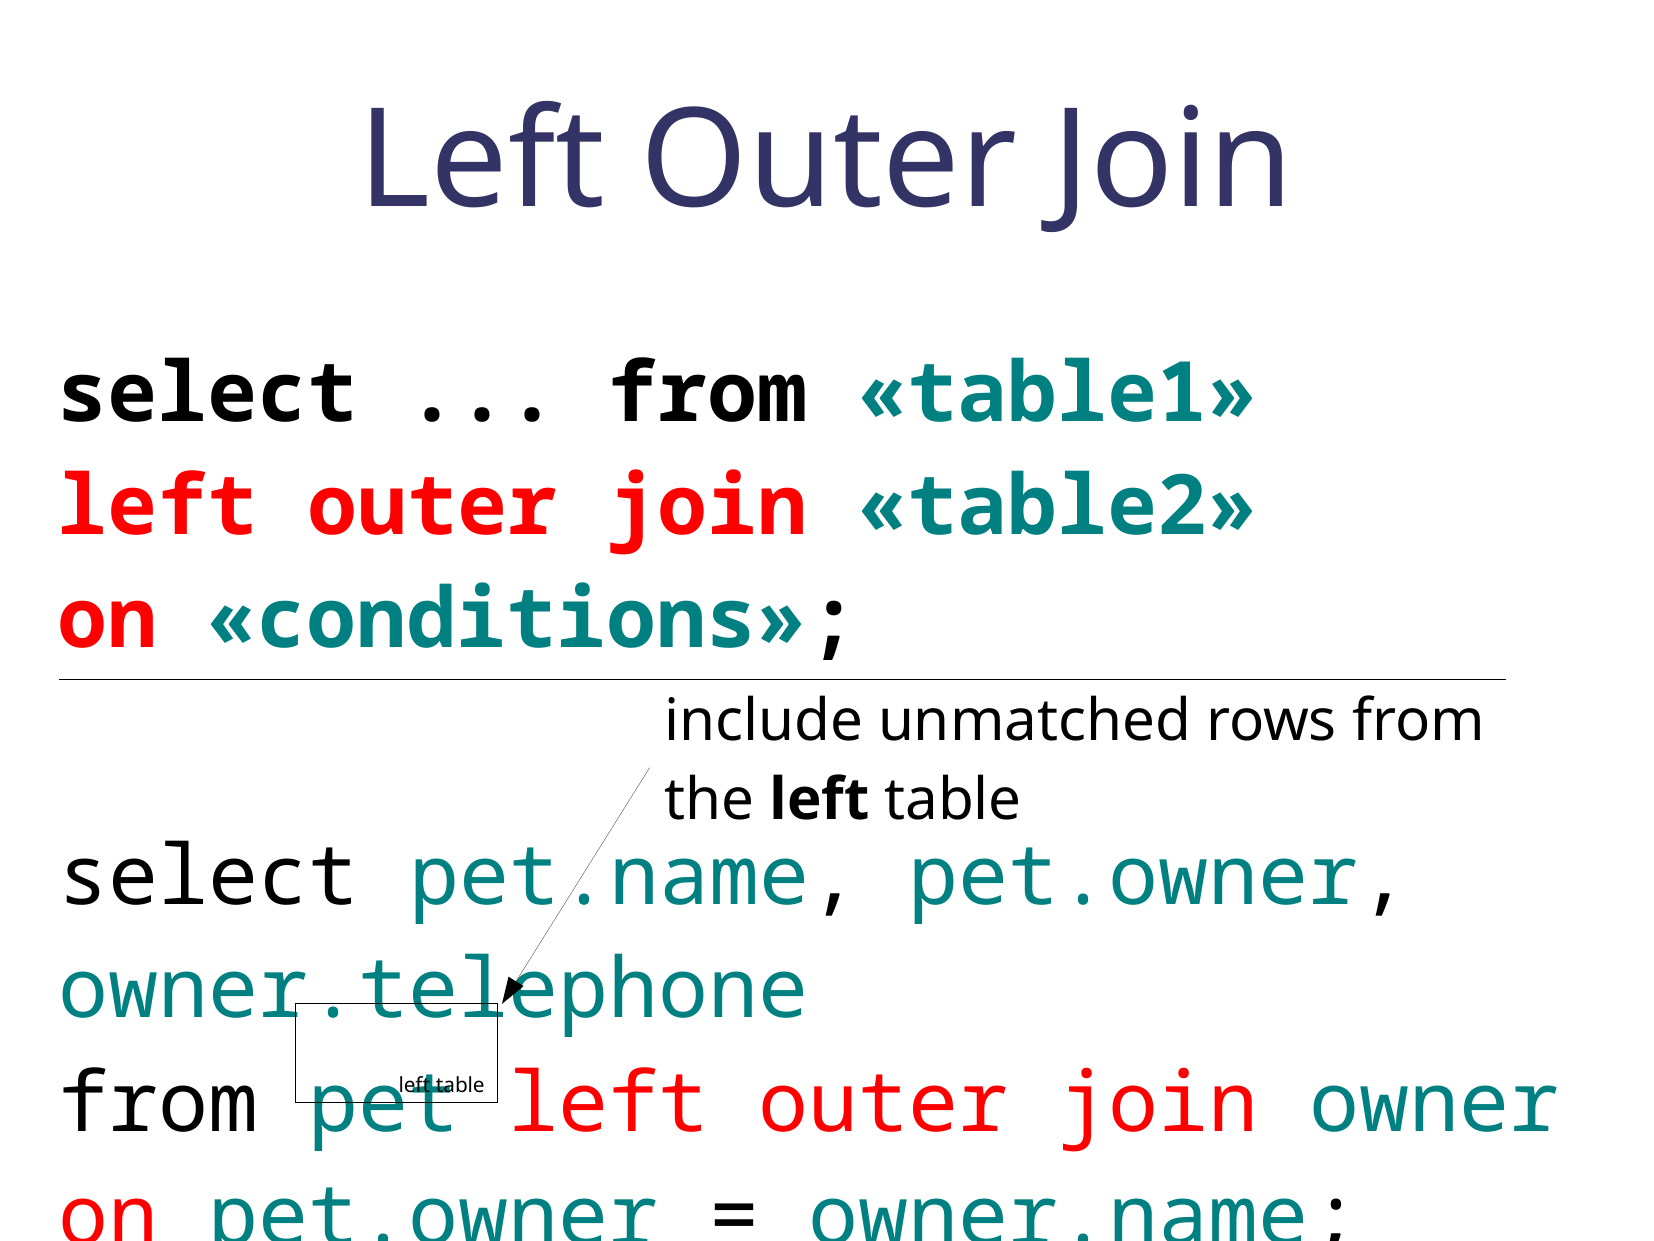

# Left Outer Join
select ... from «table1»
left outer join «table2»
on «conditions»;
include unmatched rows from the left table
select pet.name, pet.owner, owner.telephone
from pet left outer join owner
on pet.owner = owner.name;
left table